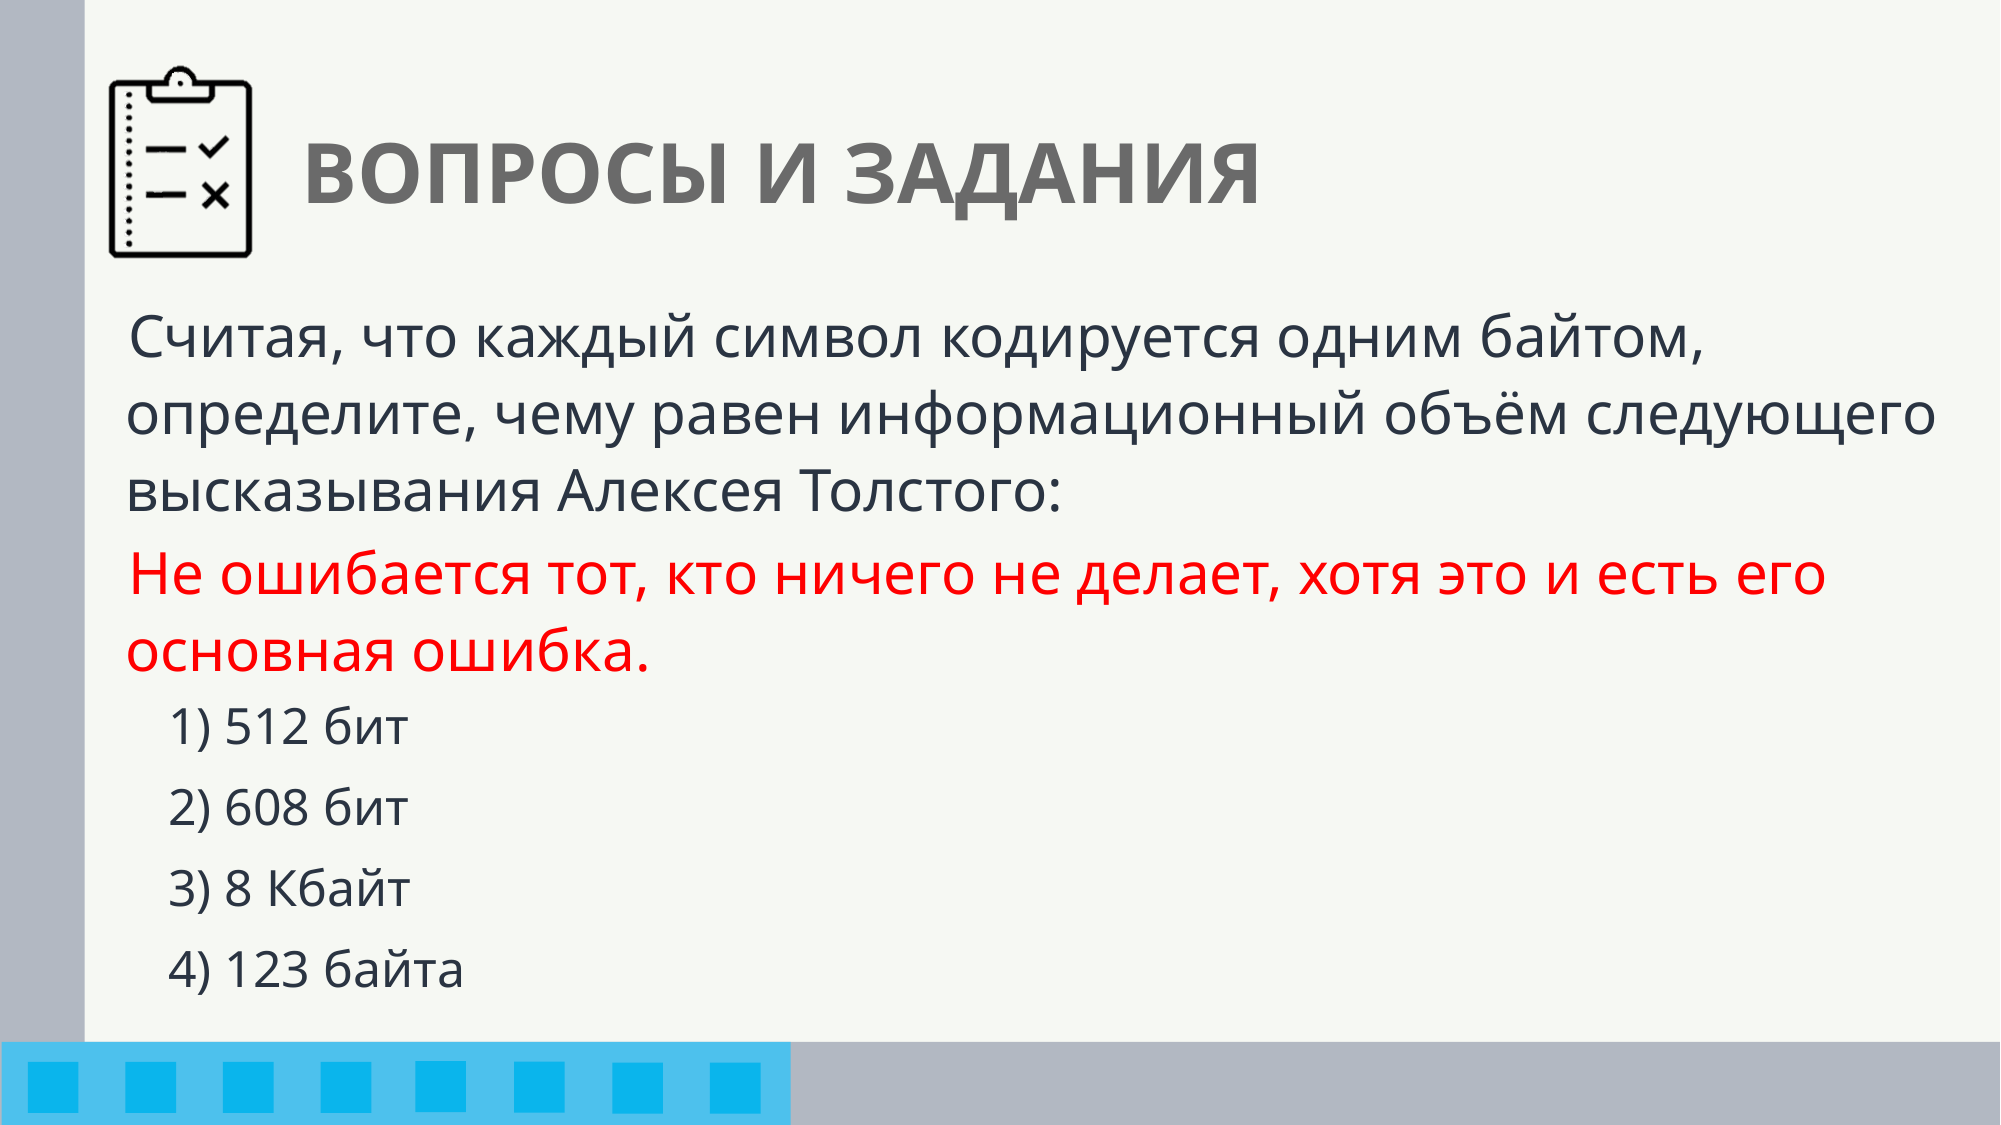

# ВОПРОСЫ И ЗАДАНИЯ
Считая, что каждый символ кодируется одним байтом, определите, чему равен информационный объём следующего высказывания Алексея Толстого:
Не ошибается тот, кто ничего не делает, хотя это и есть его основная ошибка.
 512 бит
 608 бит
 8 Кбайт
 123 байта